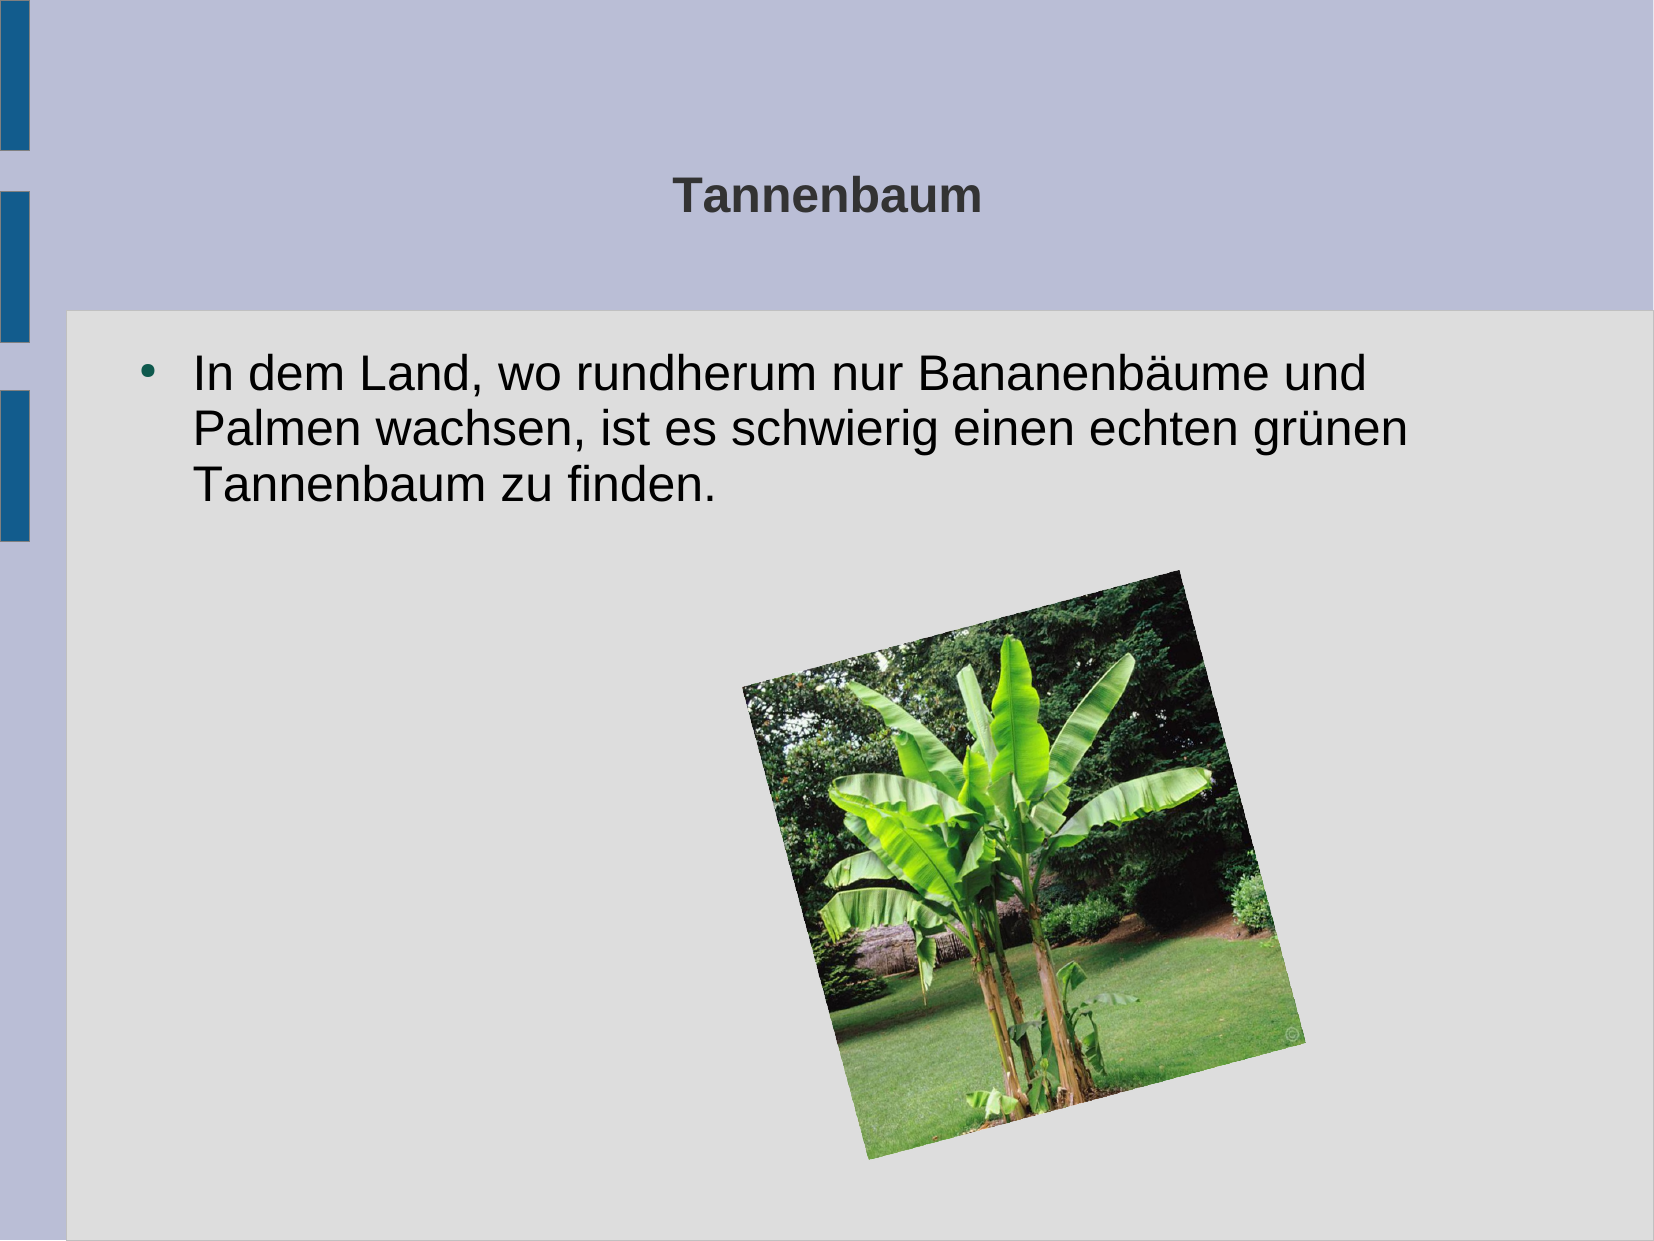

# Tannenbaum
In dem Land, wo rundherum nur Bananenbäume und Palmen wachsen, ist es schwierig einen echten grünen Tannenbaum zu finden.